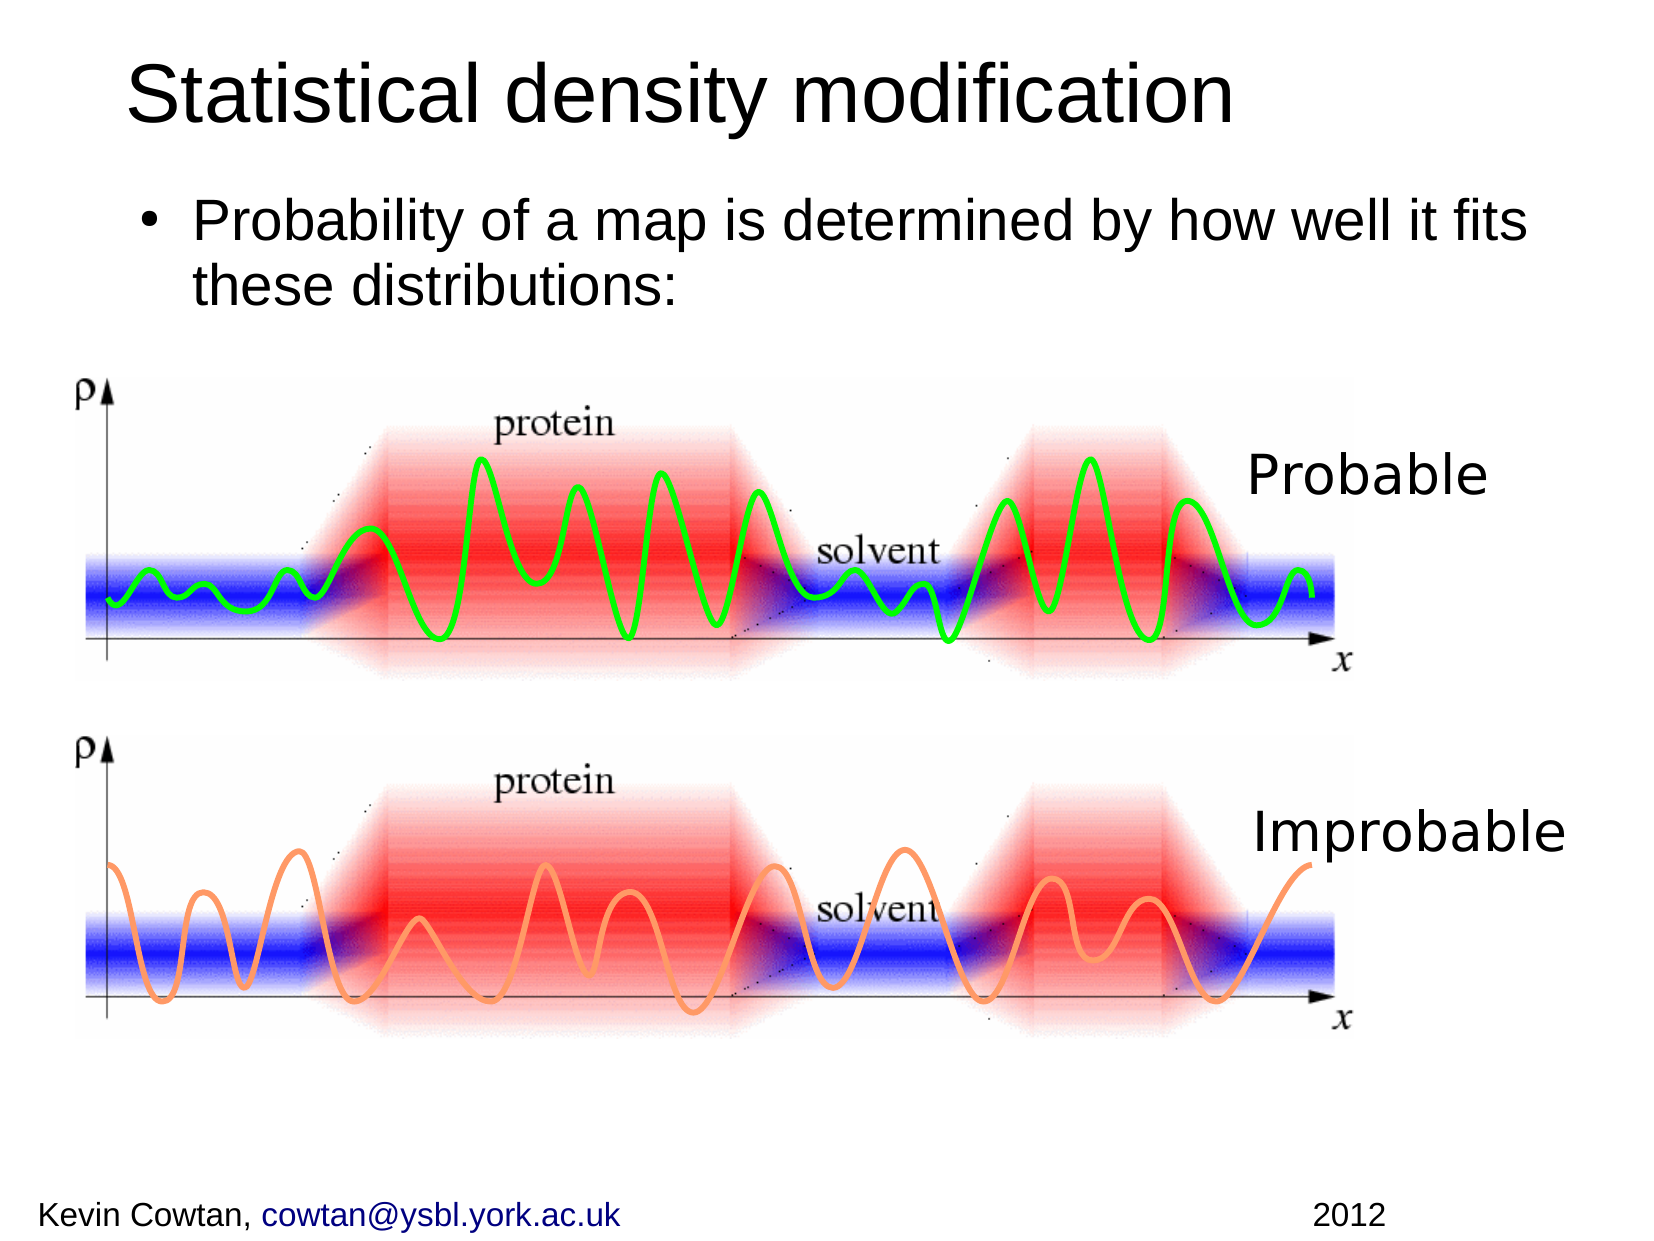

# Statistical density modification
Probability of a map is determined by how well it fits these distributions:
Probable
Improbable